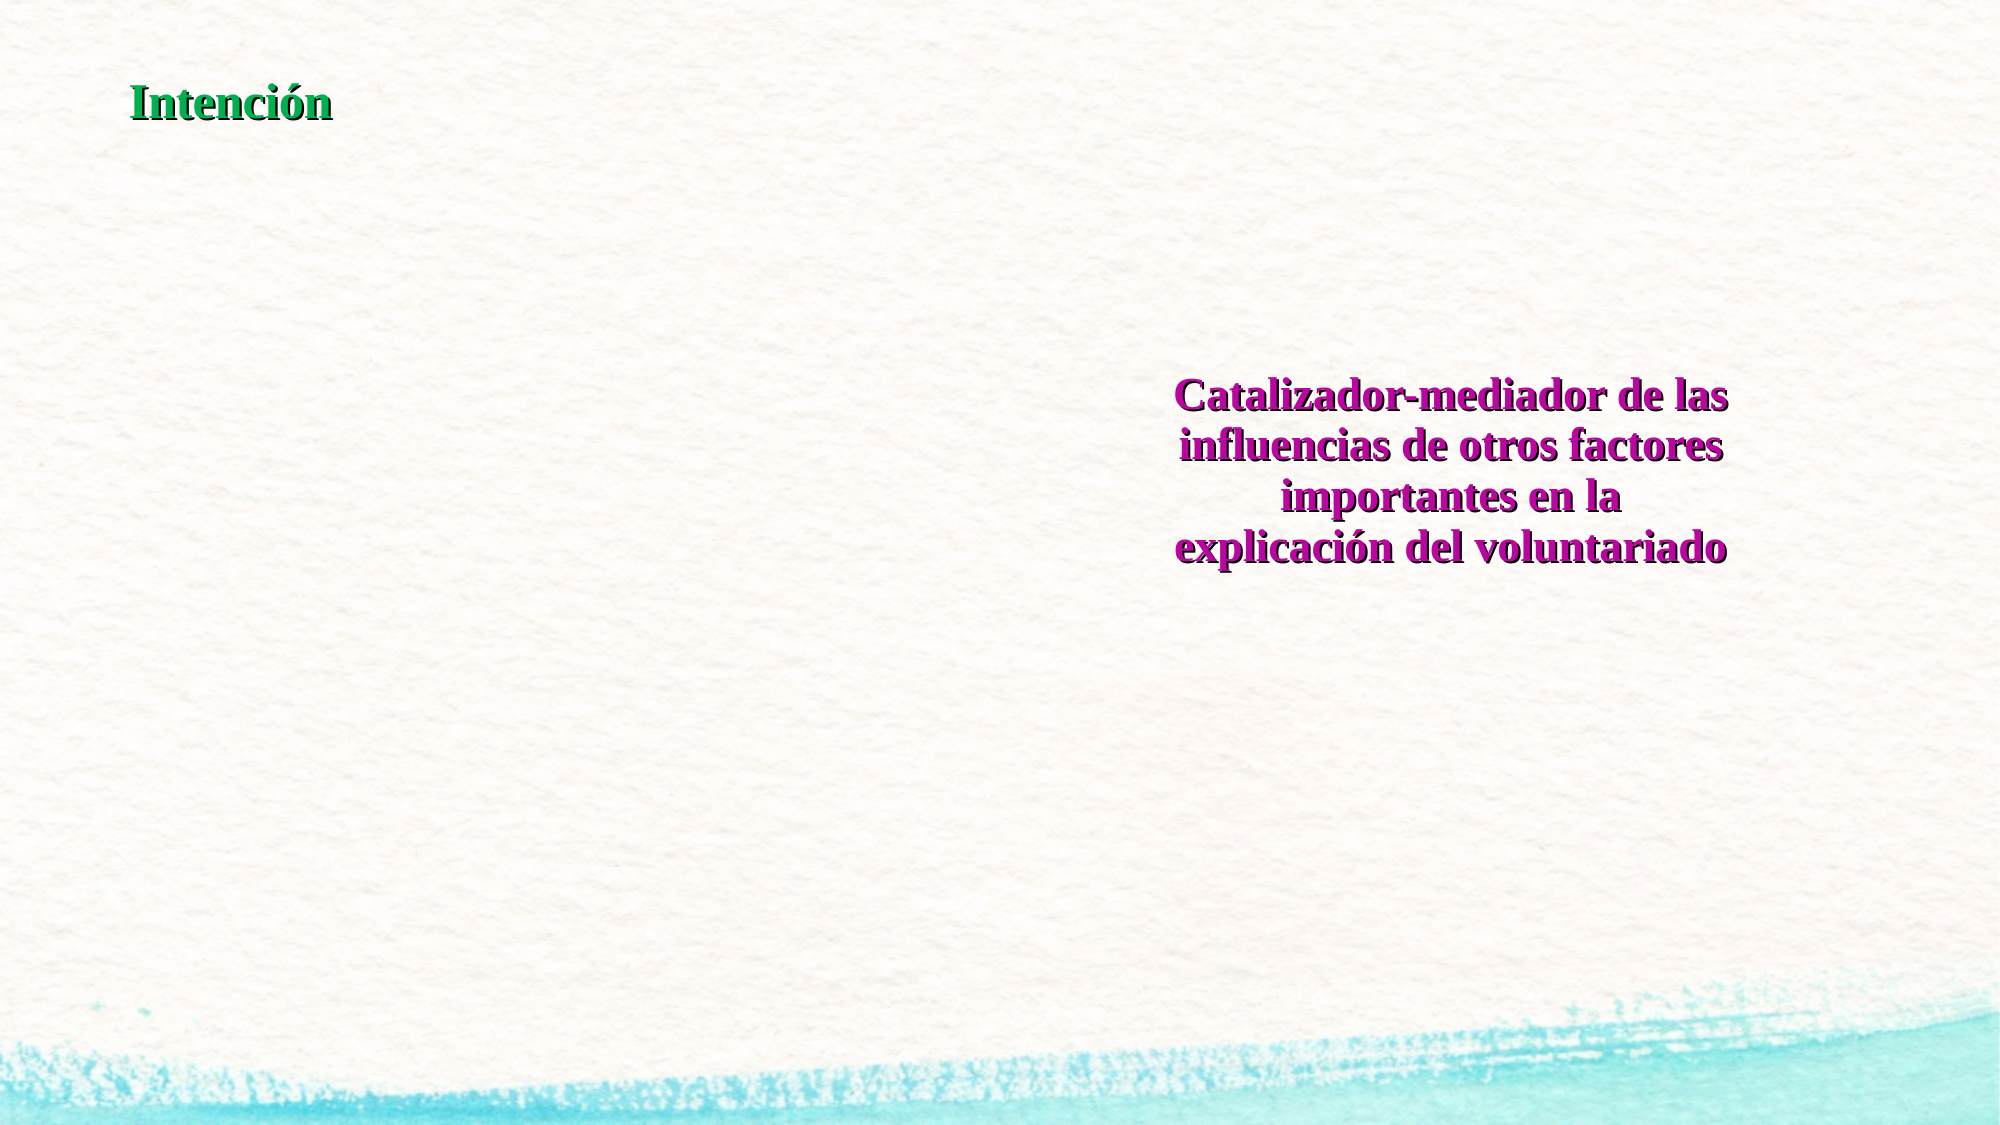

Intención
Catalizador-mediador de las influencias de otros factores importantes en la explicación del voluntariado